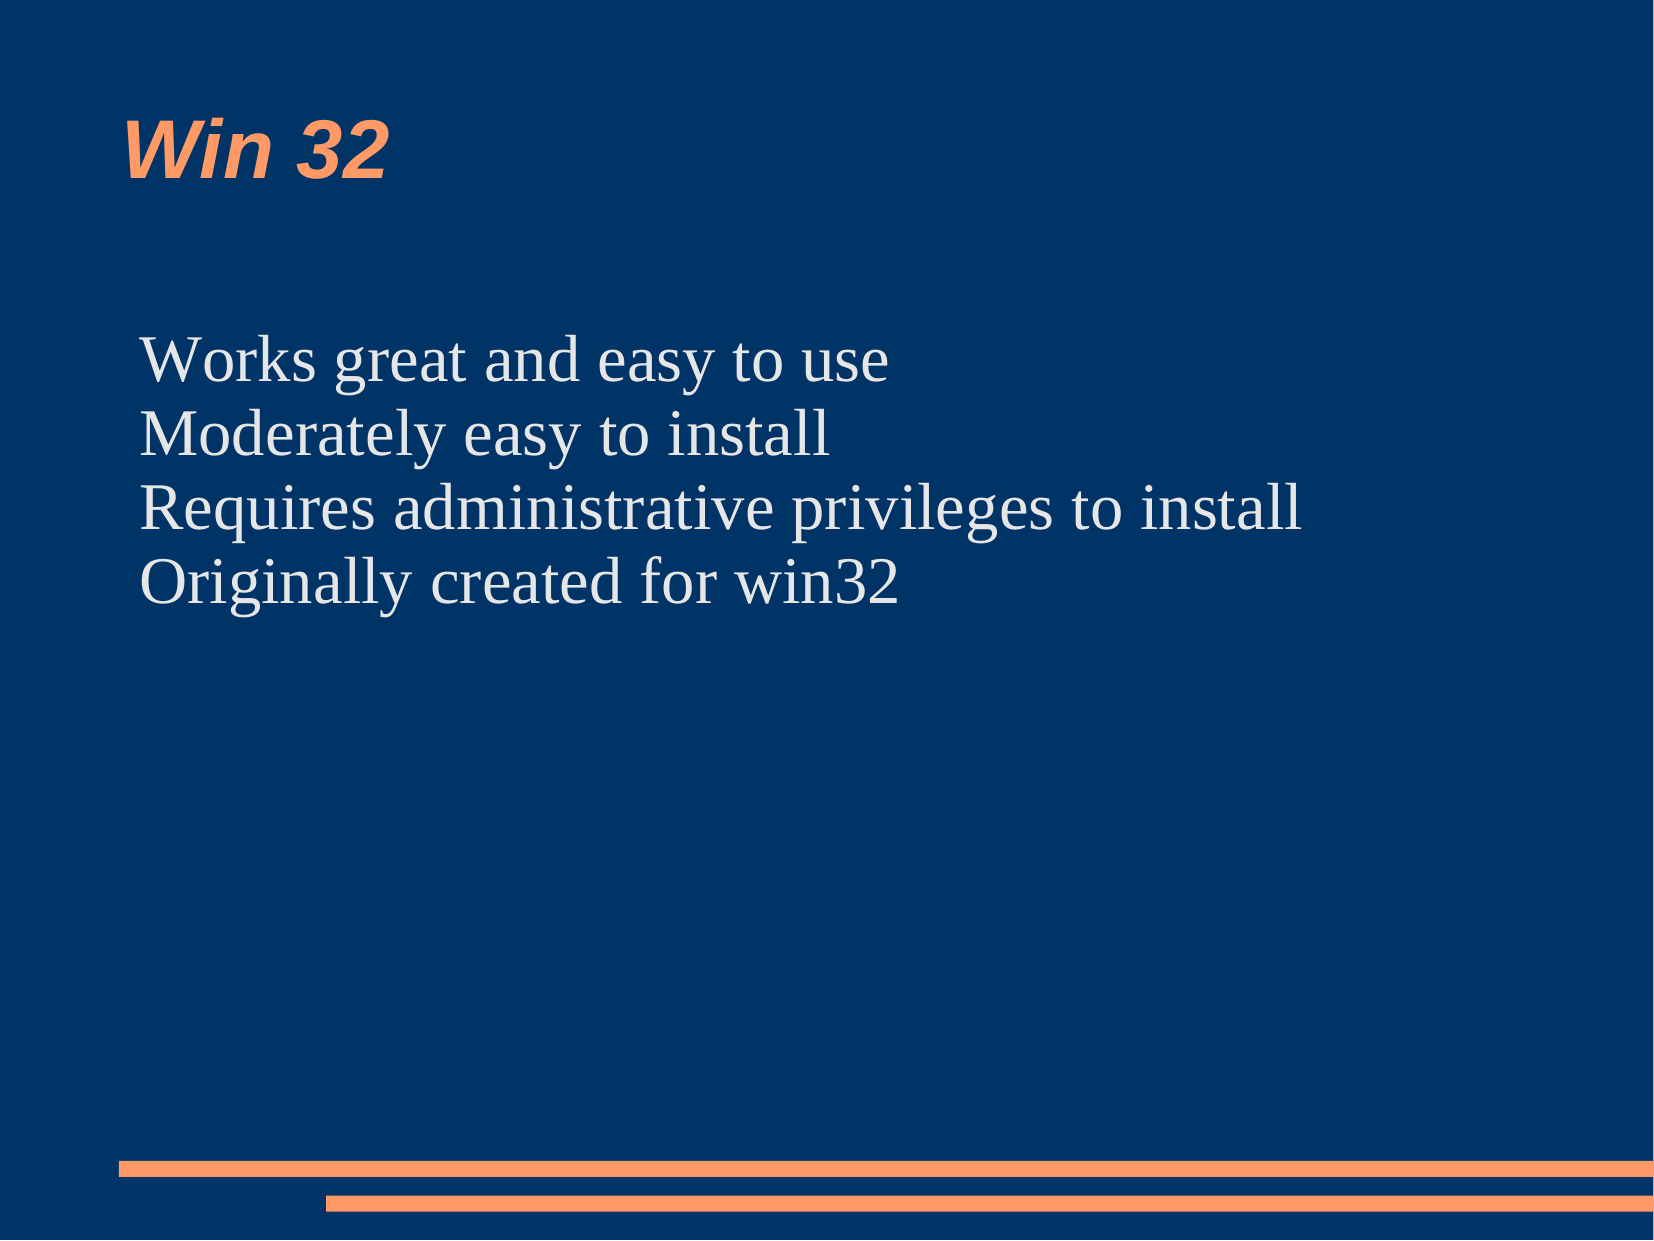

# Win 32
Works great and easy to use
Moderately easy to install
Requires administrative privileges to install
Originally created for win32